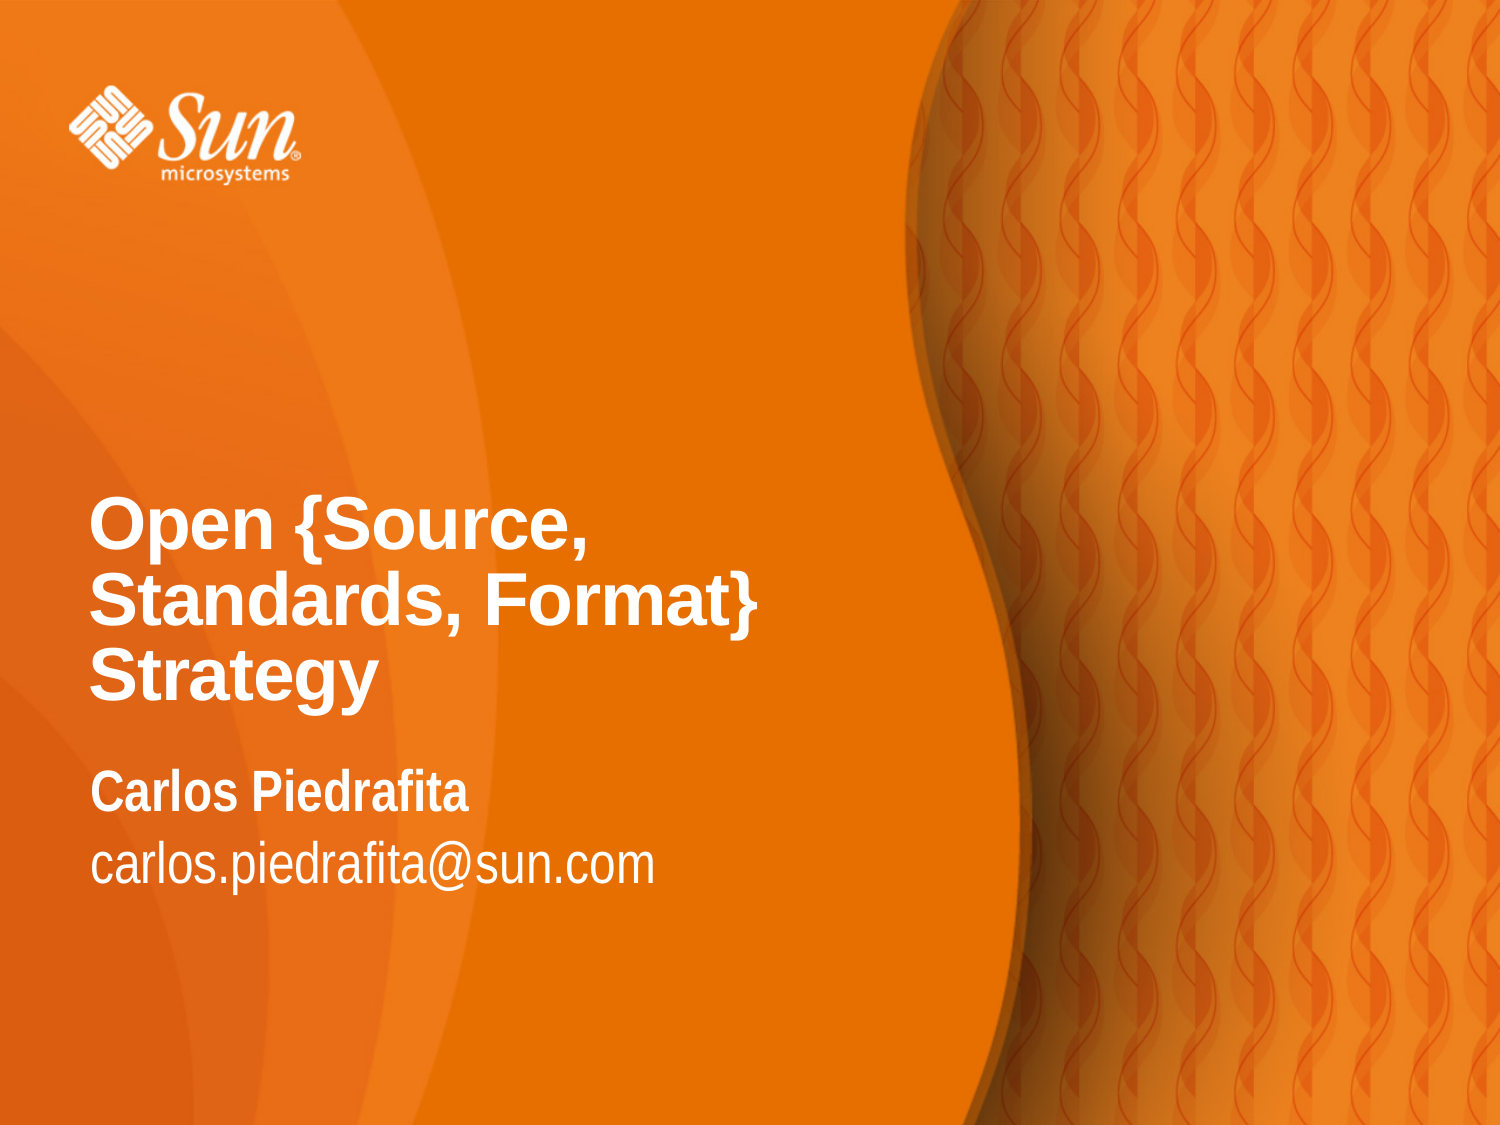

# Open {Source, Standards, Format} Strategy
Carlos Piedrafita
carlos.piedrafita@sun.com